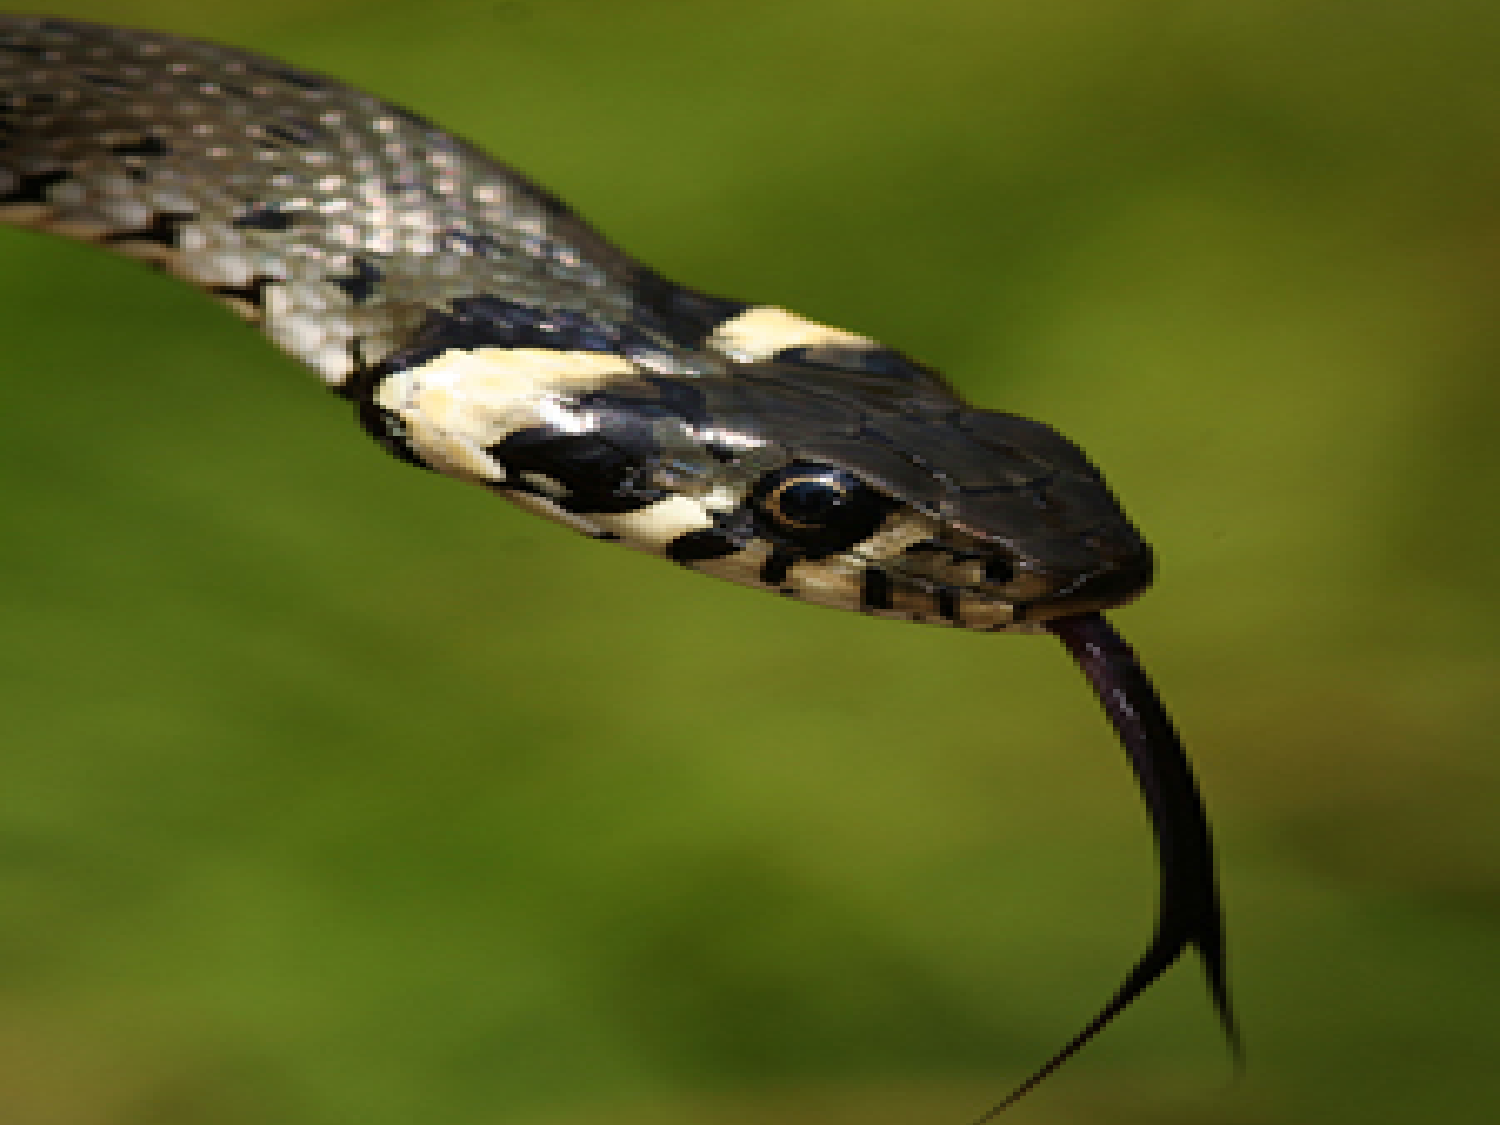

Čutila in živčevje
 Čutila in živčevje so dobro razviti. Pri vohanju si mnoge vrste (denimo kače) pomagajo z razcepljenim jezikom, s katerim vnašajo snovi v vohalne jamice. Ne slišijo najbolje, vendar dobro zaznavajo tresljaje.